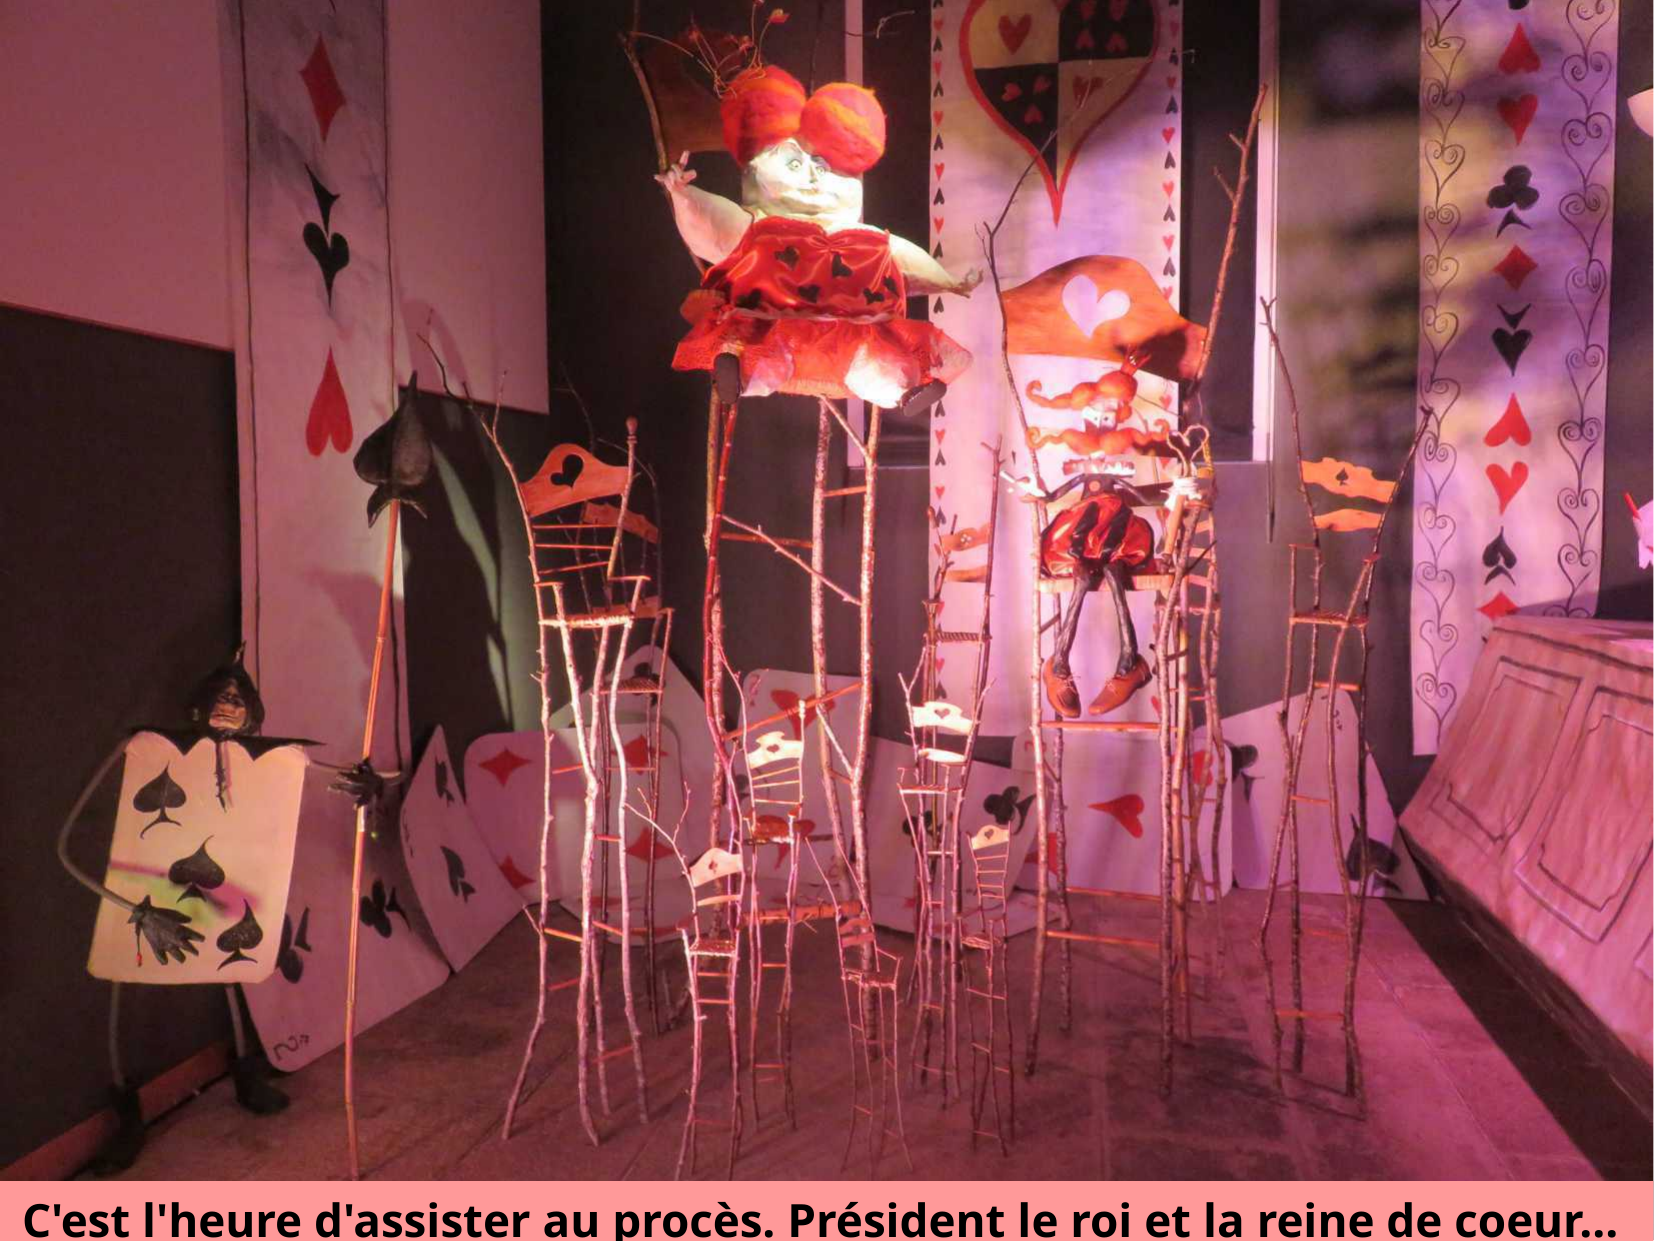

C'est l'heure d'assister au procès. Président le roi et la reine de coeur...